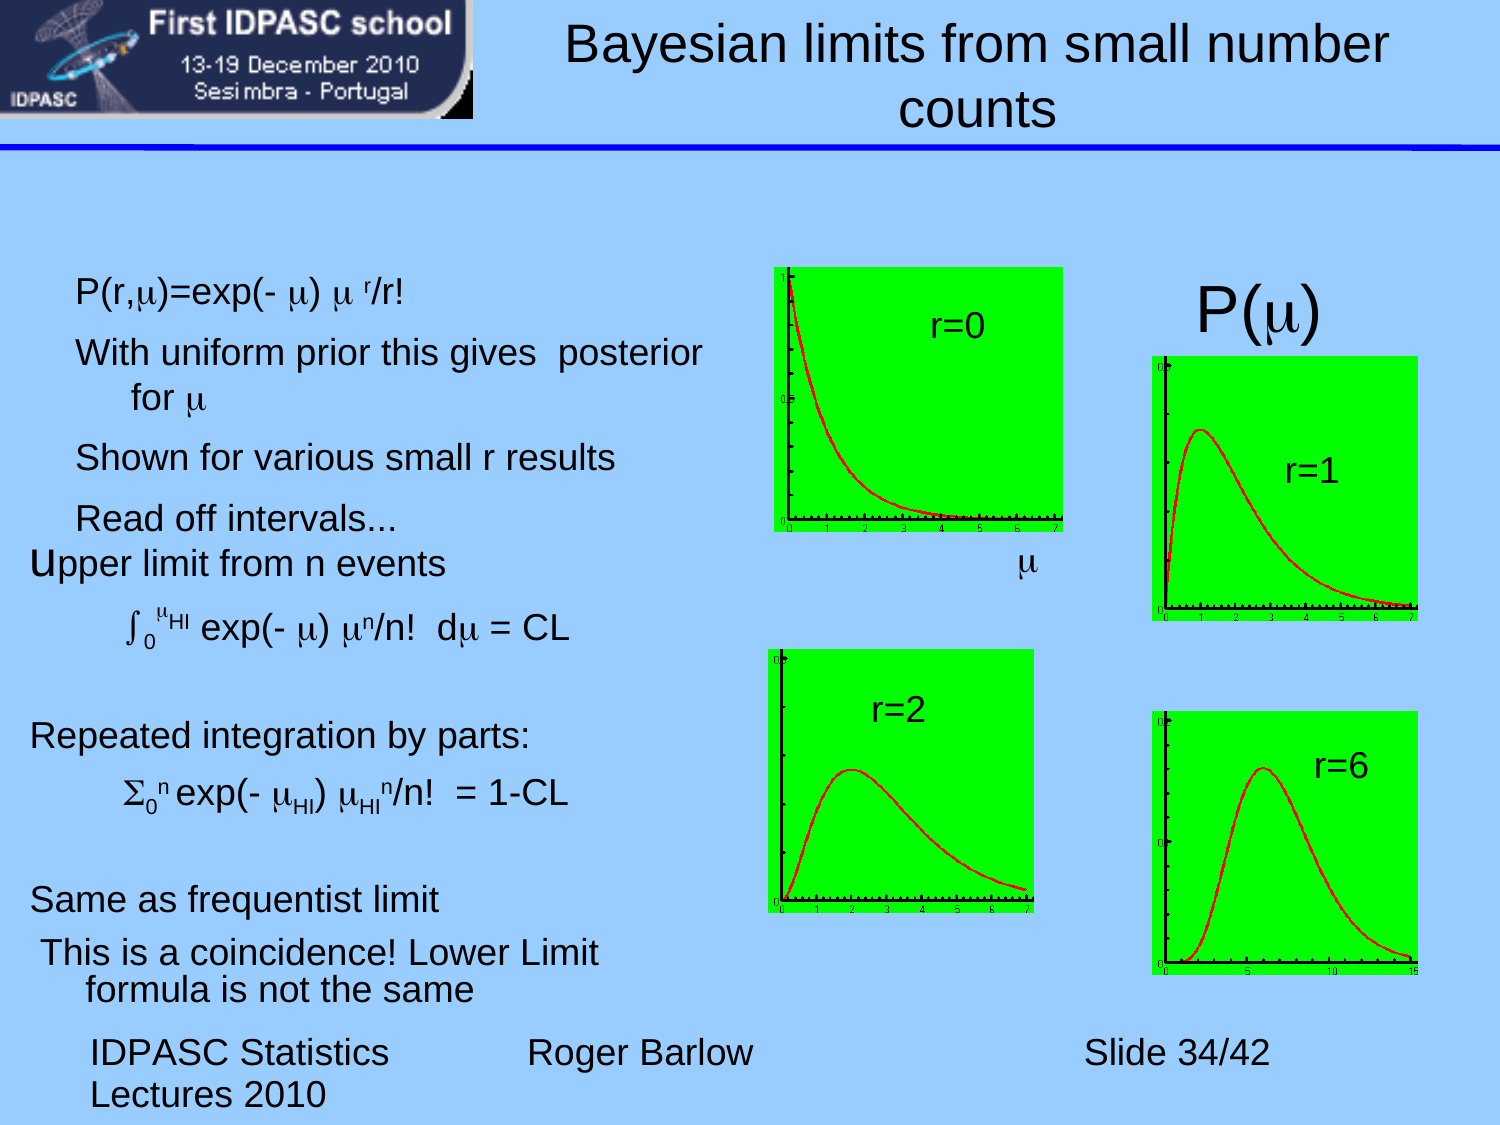

# Bayesian limits from small number counts
P()
P(r,)=exp(- )  r/r!
With uniform prior this gives posterior for 
Shown for various small r results
Read off intervals...
r=0
r=1

upper limit from n events
0HI exp(- ) n/n! d = CL
Repeated integration by parts:
0n exp(- HI) HIn/n! = 1-CL
Same as frequentist limit
 This is a coincidence! Lower Limit formula is not the same
r=2
r=6
34